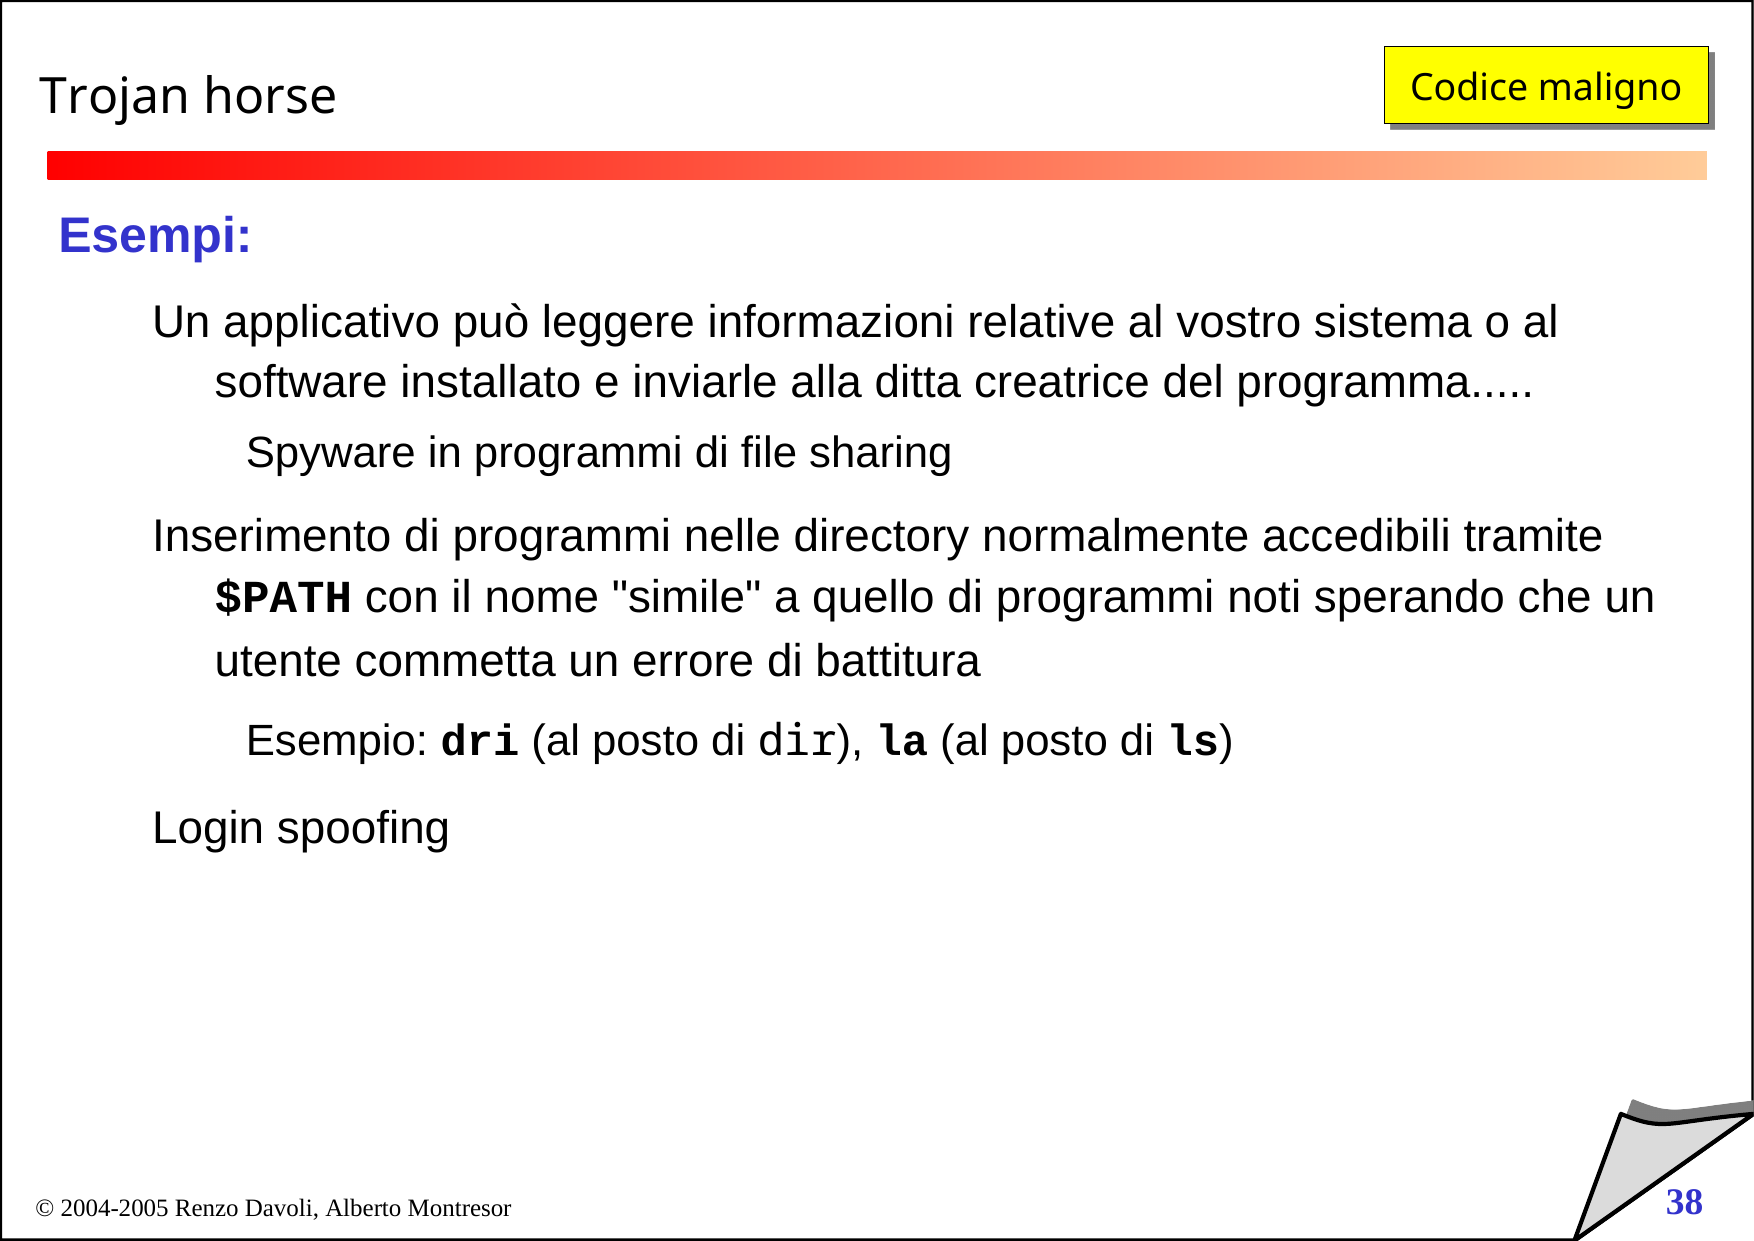

Codice maligno
# Trojan horse
Esempi:
Un applicativo può leggere informazioni relative al vostro sistema o al software installato e inviarle alla ditta creatrice del programma.....
Spyware in programmi di file sharing
Inserimento di programmi nelle directory normalmente accedibili tramite $PATH con il nome "simile" a quello di programmi noti sperando che un utente commetta un errore di battitura
Esempio: dri (al posto di dir), la (al posto di ls)
Login spoofing